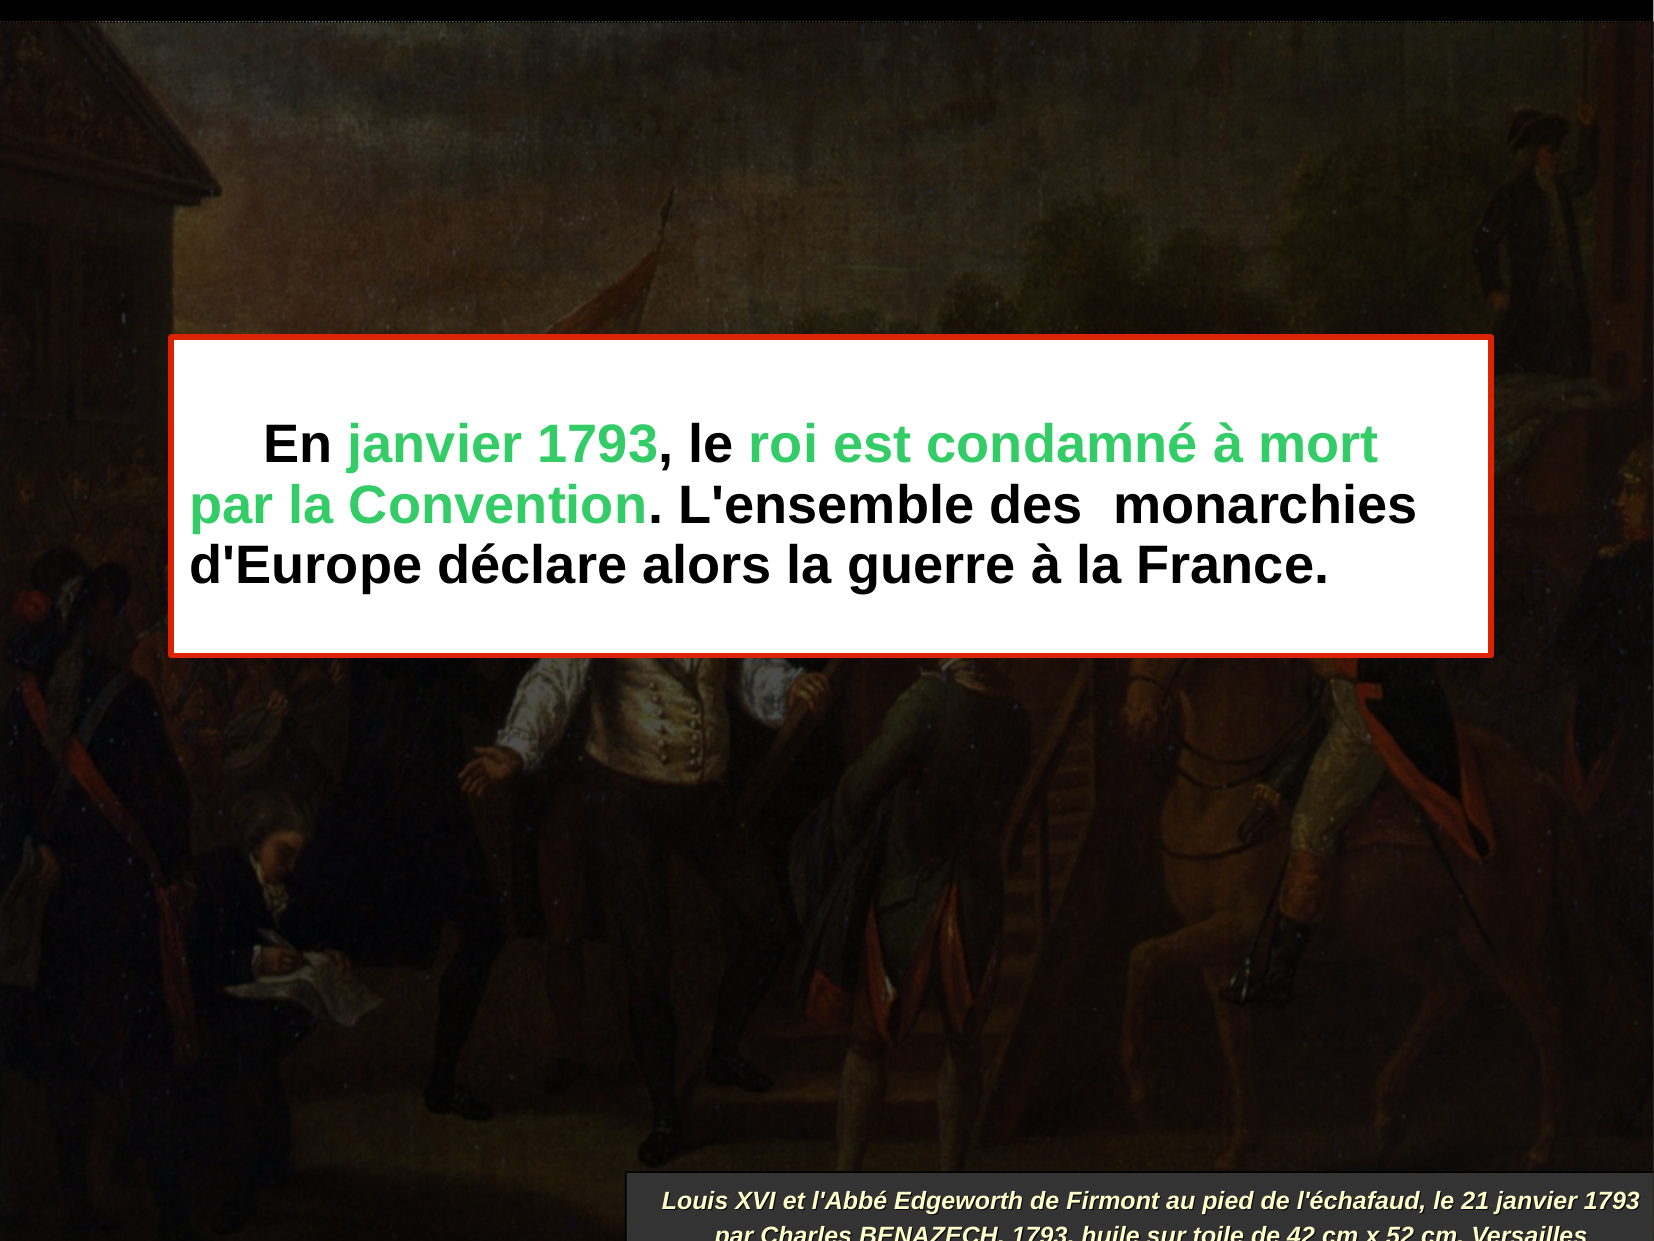

En janvier 1793, le roi est condamné à mort par la Convention. L'ensemble des monarchies d'Europe déclare alors la guerre à la France.
Louis XVI et l'Abbé Edgeworth de Firmont au pied de l'échafaud, le 21 janvier 1793
par Charles BENAZECH, 1793, huile sur toile de 42 cm x 52 cm, Versailles